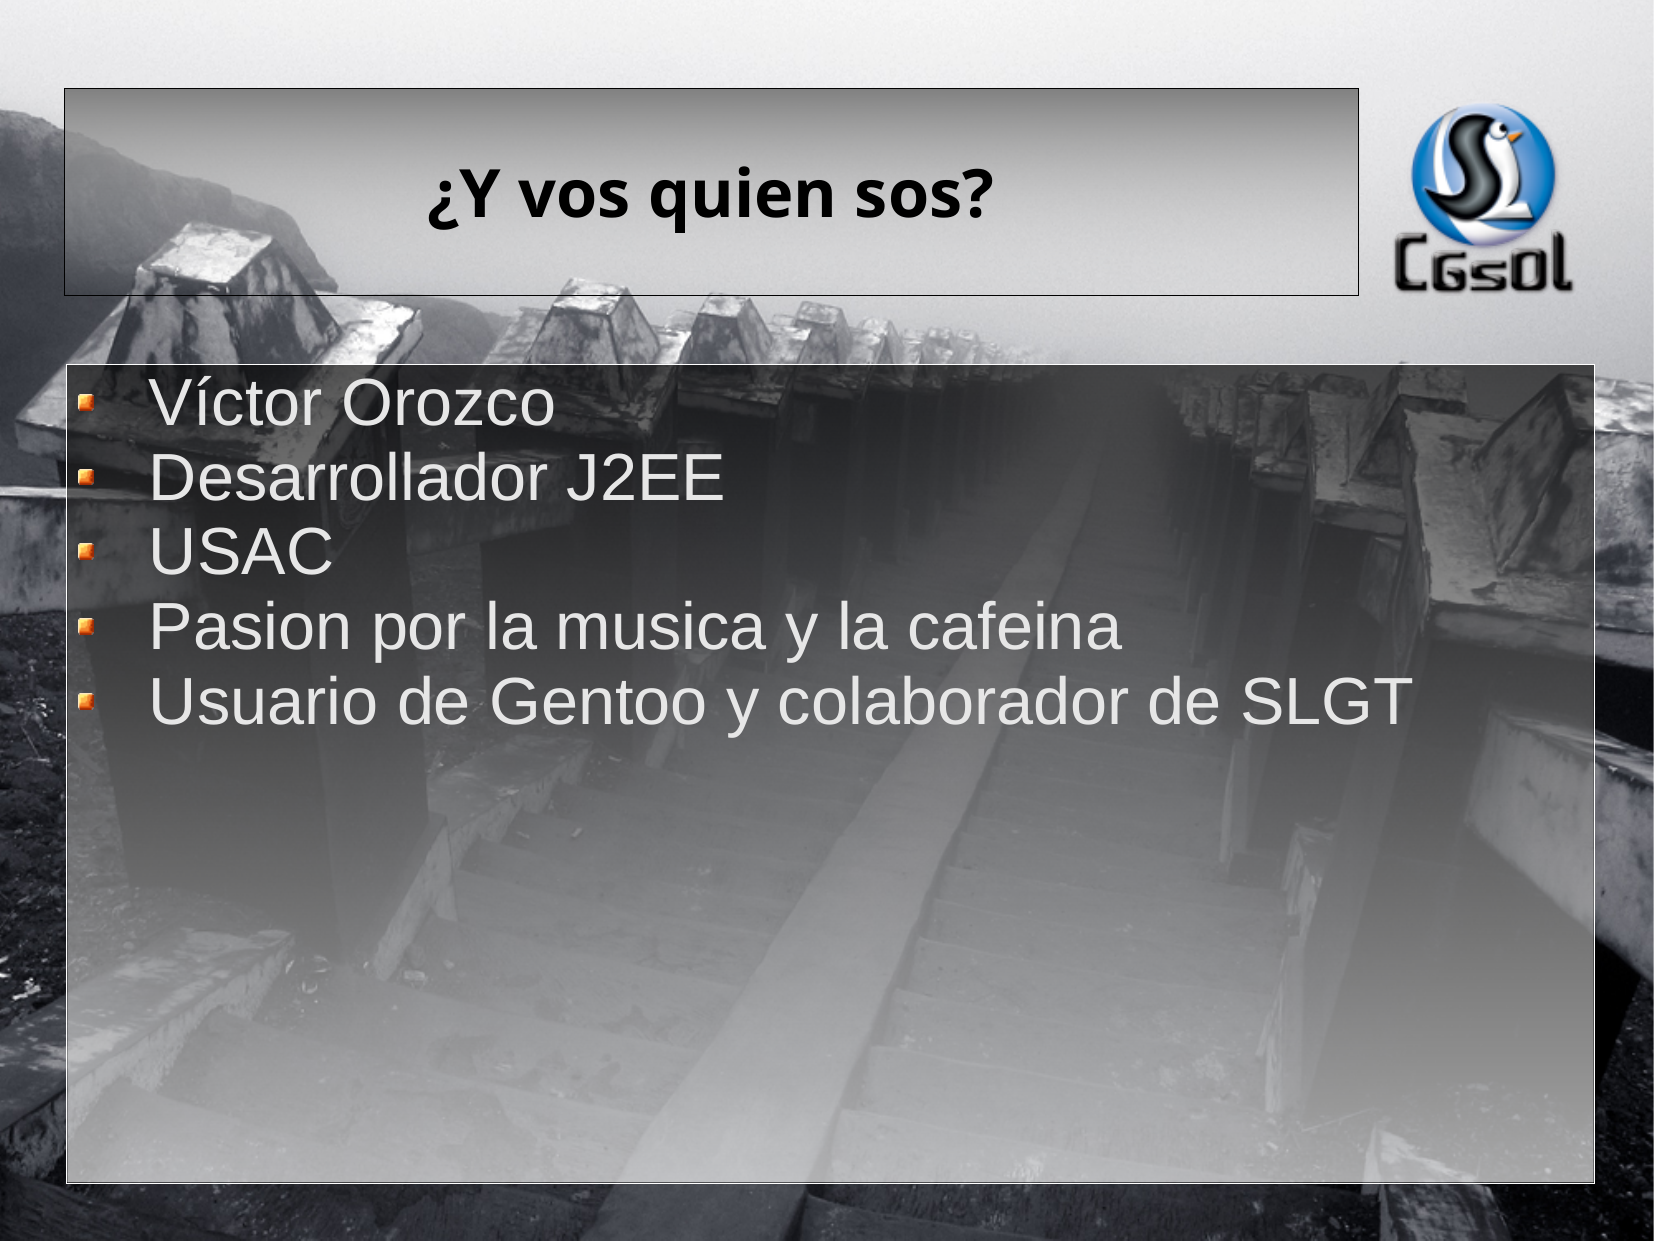

# ¿Y vos quien sos?
Víctor Orozco
Desarrollador J2EE
USAC
Pasion por la musica y la cafeina
Usuario de Gentoo y colaborador de SLGT